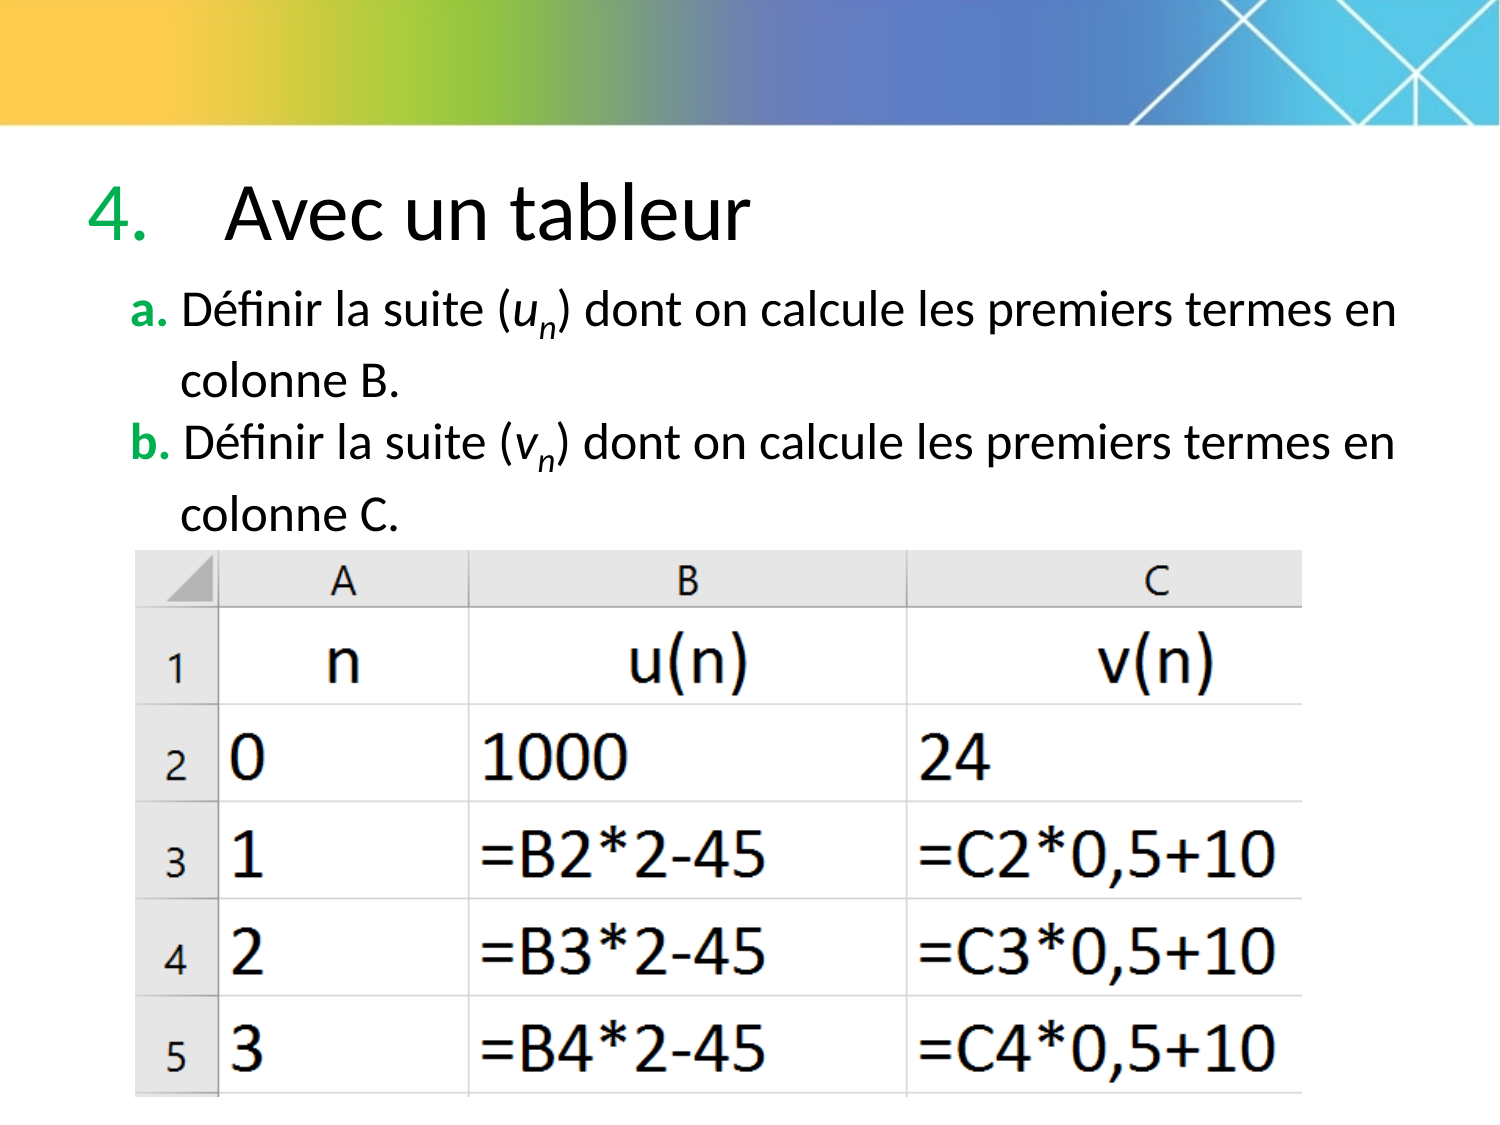

Avec un tableur
# a. Définir la suite (un) dont on calcule les premiers termes en colonne B.
b. Définir la suite (vn) dont on calcule les premiers termes en colonne C.